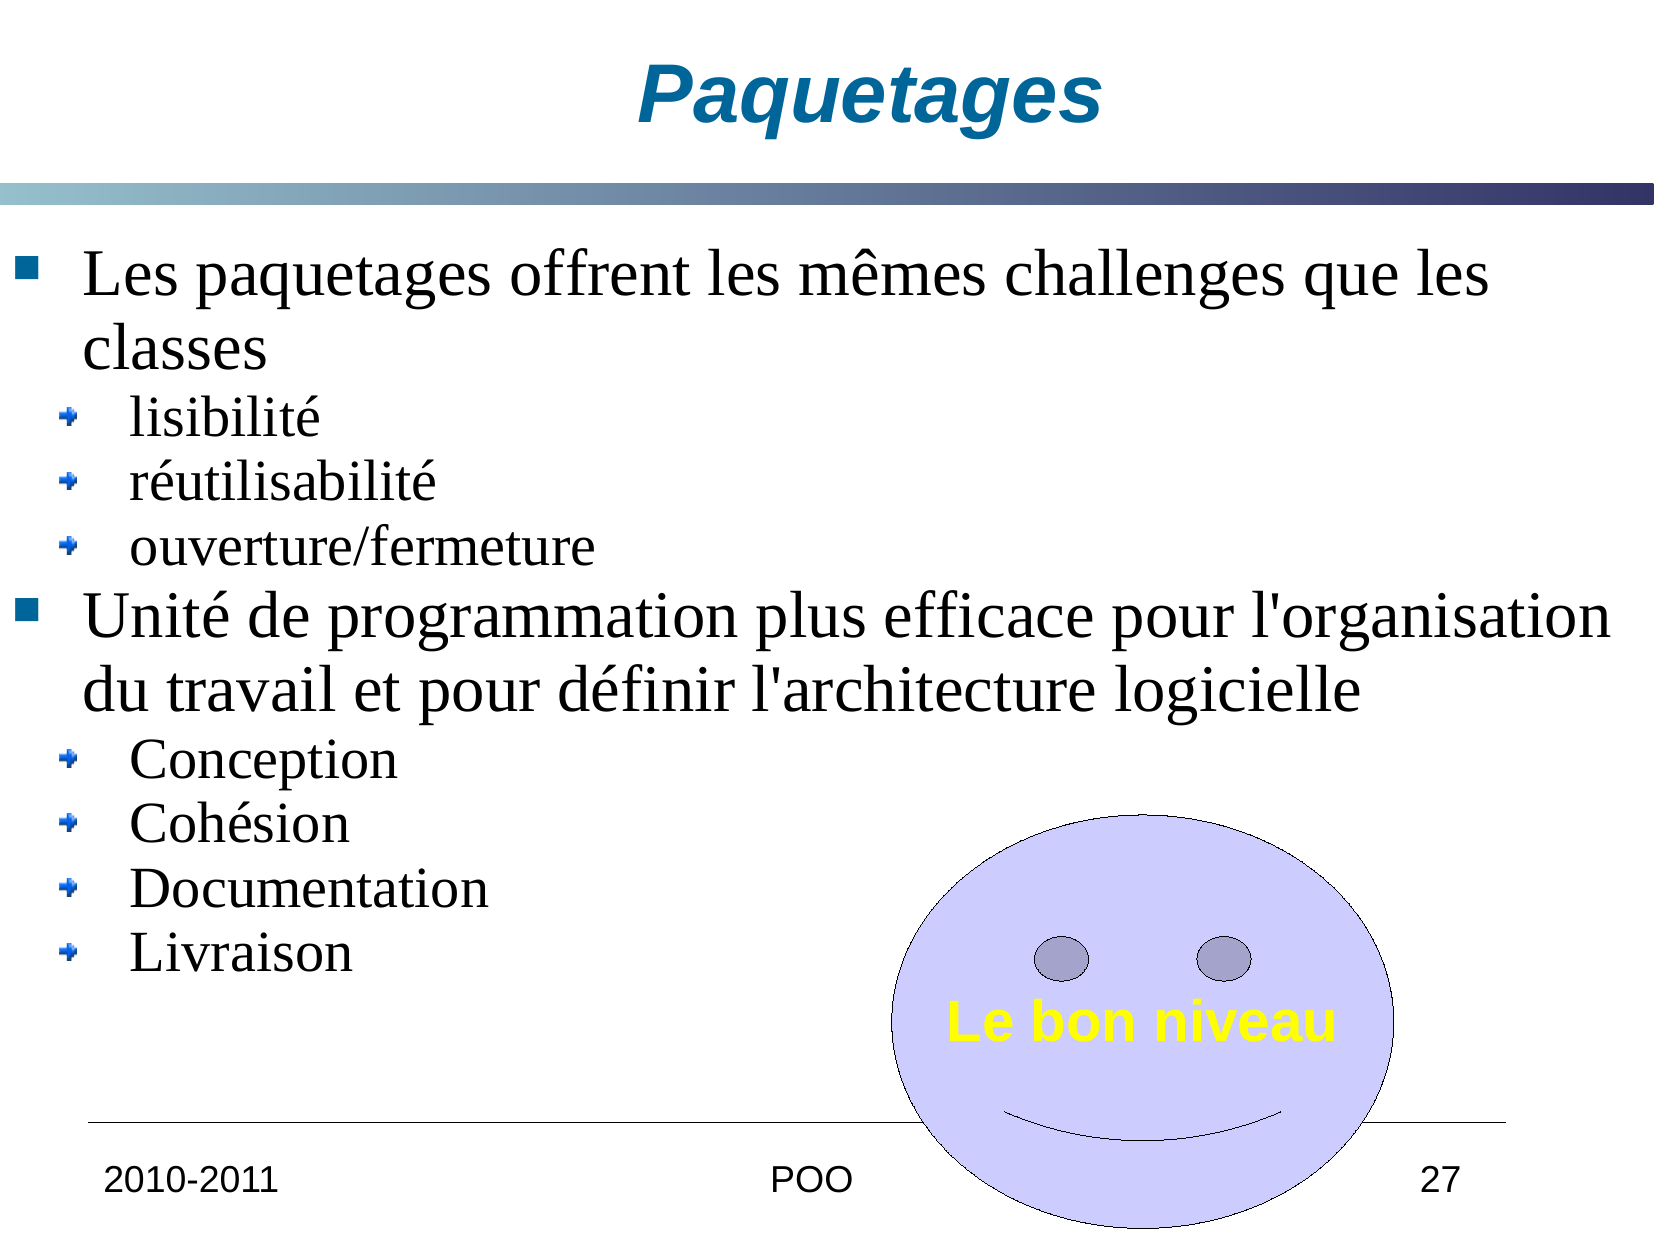

# Paquetages
Les paquetages offrent les mêmes challenges que les classes
lisibilité
réutilisabilité
ouverture/fermeture
Unité de programmation plus efficace pour l'organisation du travail et pour définir l'architecture logicielle
Conception
Cohésion
Documentation
Livraison
Le bon niveau